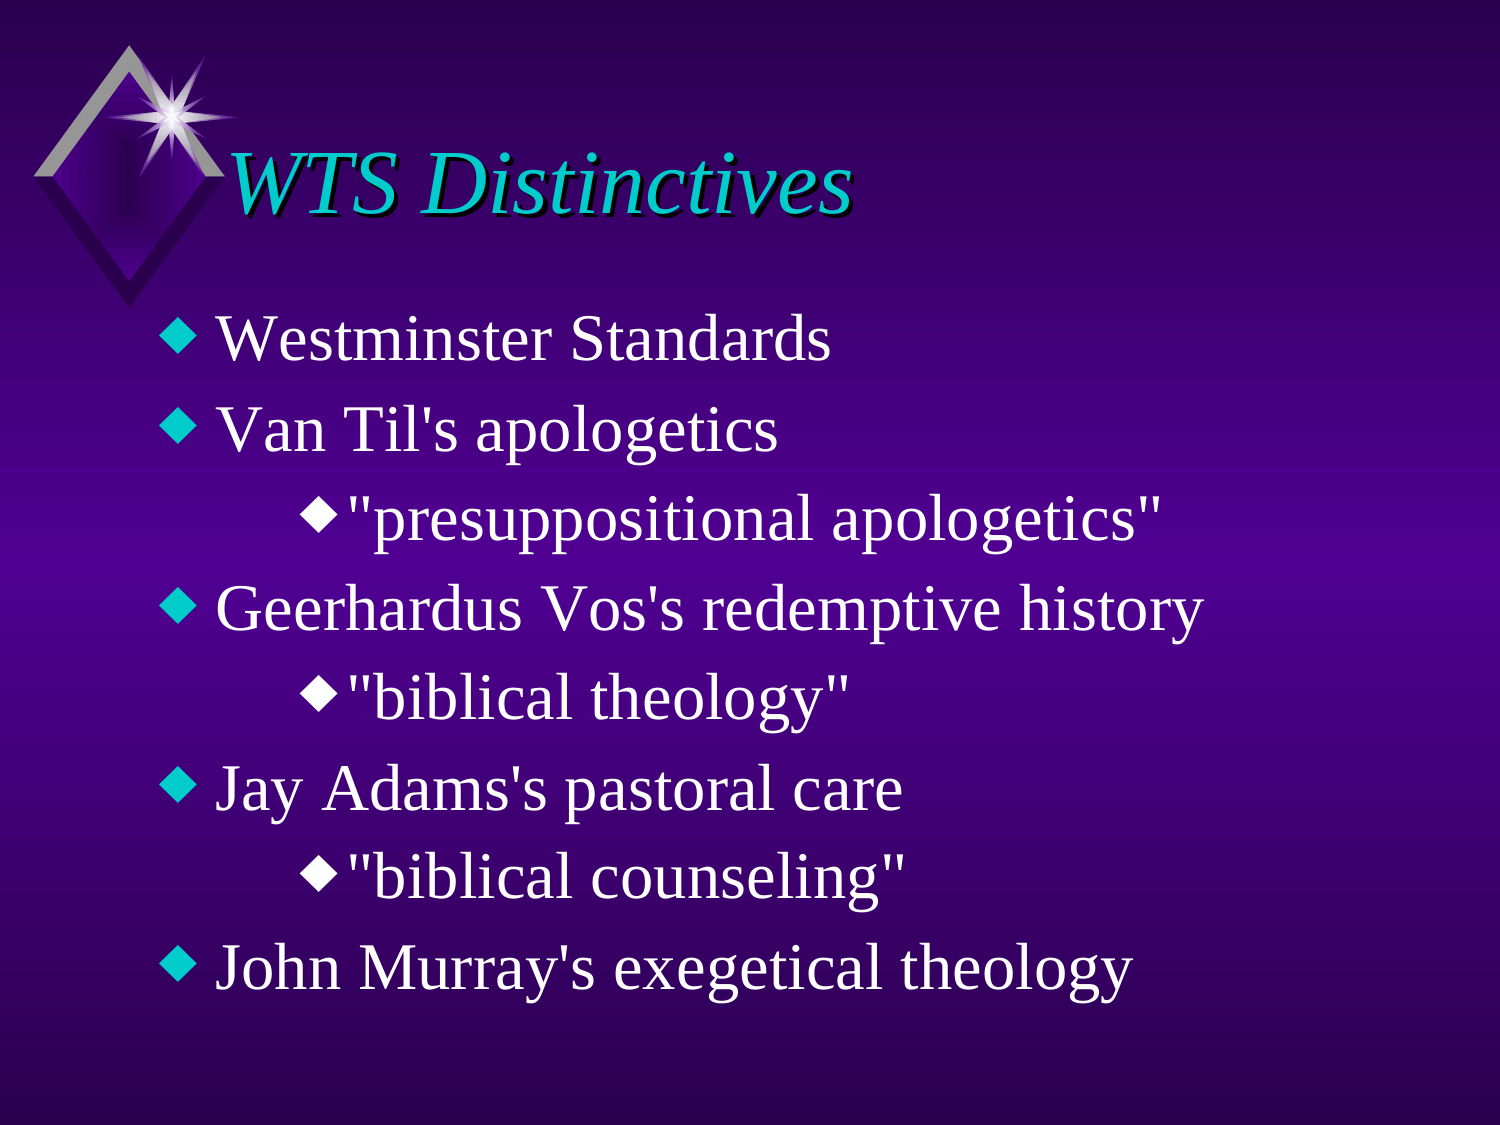

# WTS Distinctives
Westminster Standards
Van Til's apologetics
"presuppositional apologetics"
Geerhardus Vos's redemptive history
"biblical theology"
Jay Adams's pastoral care
"biblical counseling"
John Murray's exegetical theology